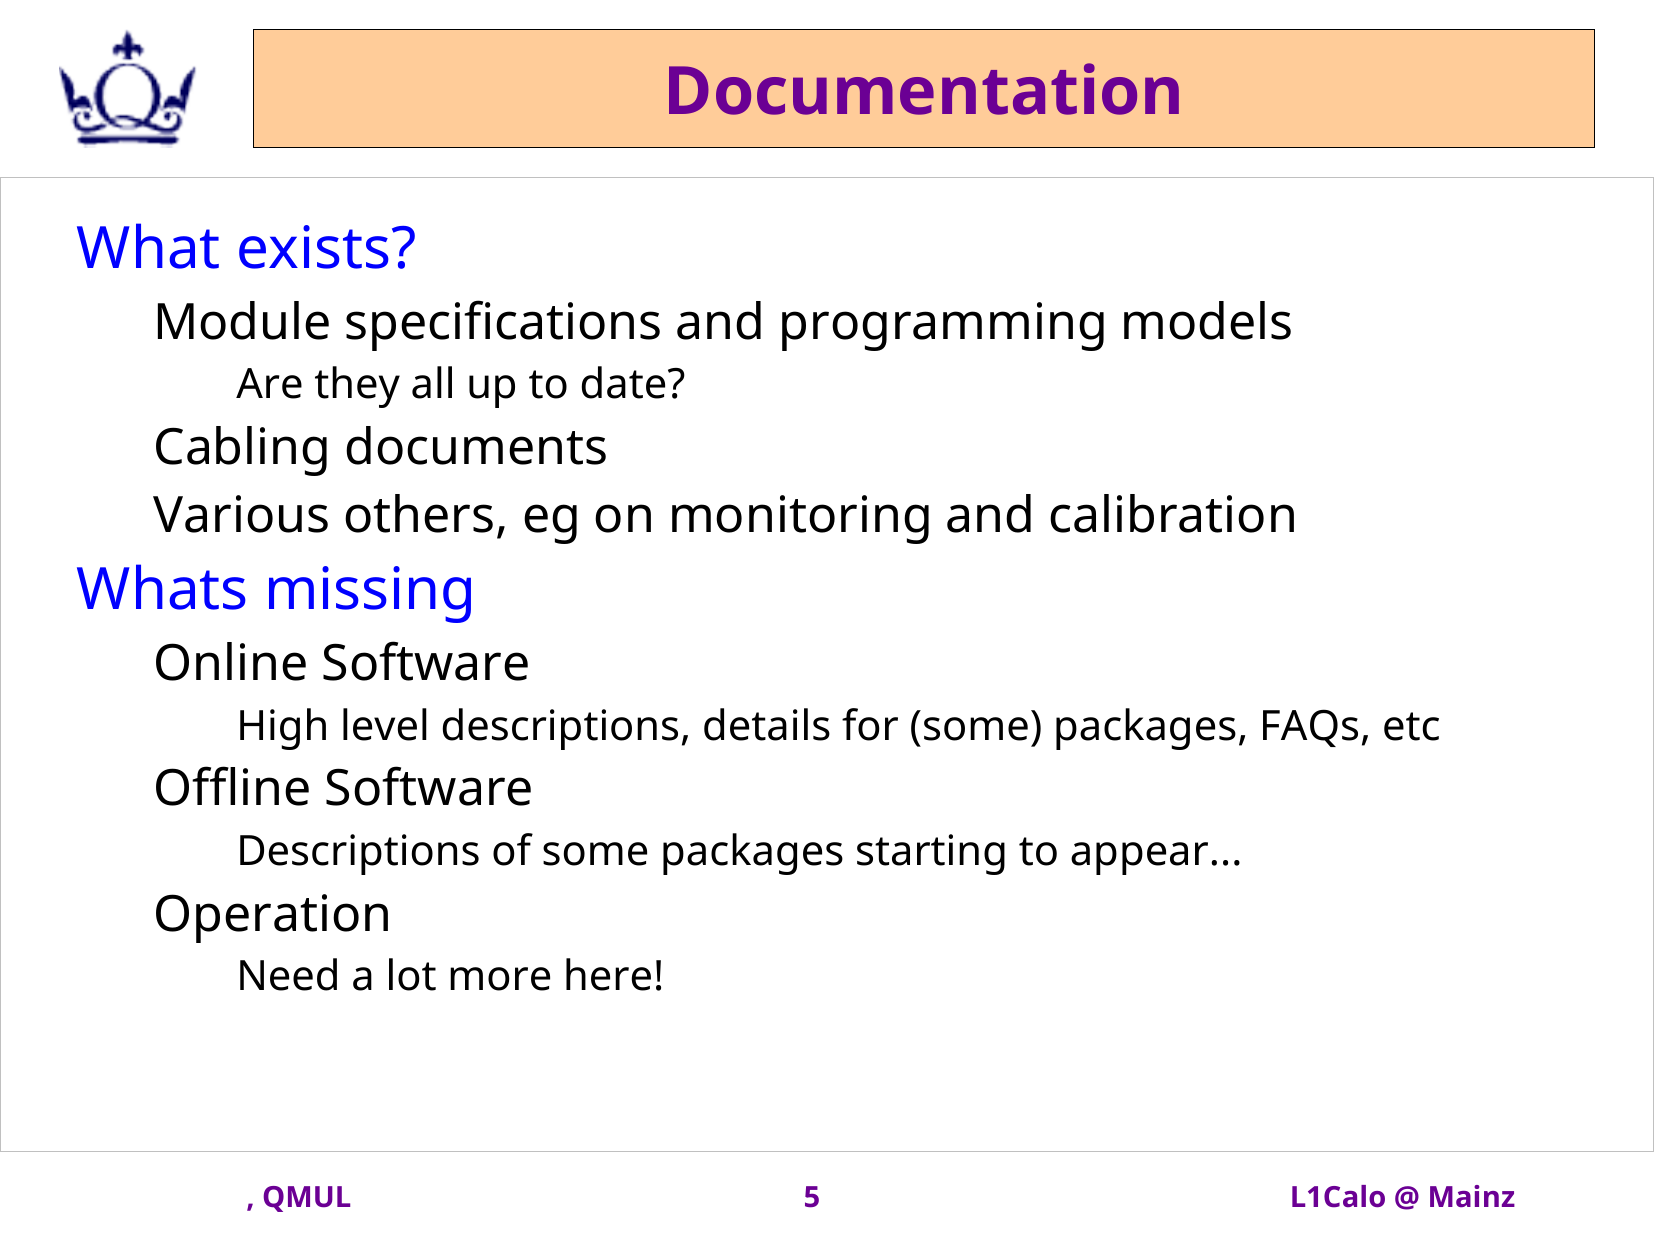

# Documentation
What exists?
Module specifications and programming models
Are they all up to date?
Cabling documents
Various others, eg on monitoring and calibration
Whats missing
Online Software
High level descriptions, details for (some) packages, FAQs, etc
Offline Software
Descriptions of some packages starting to appear...
Operation
Need a lot more here!